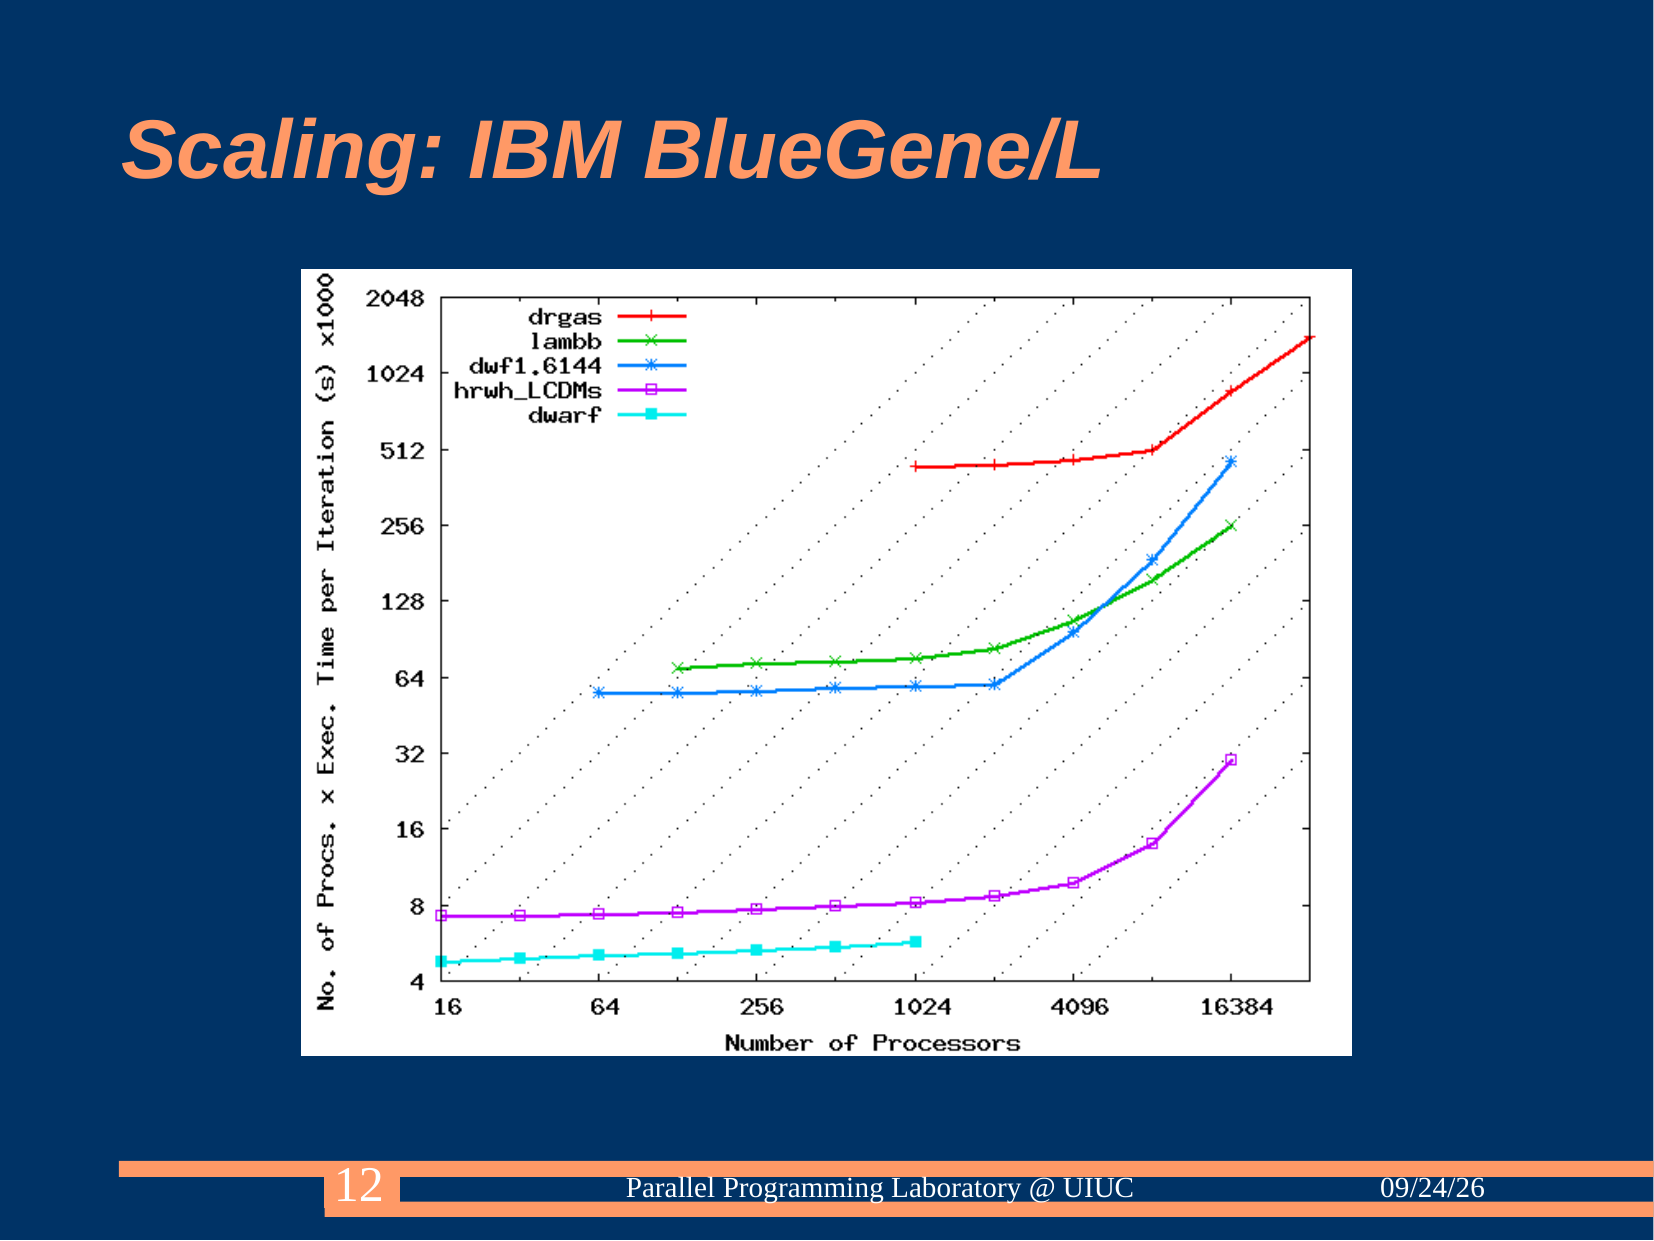

# Scaling: IBM BlueGene/L
Parallel Programming Laboratory @ UIUC